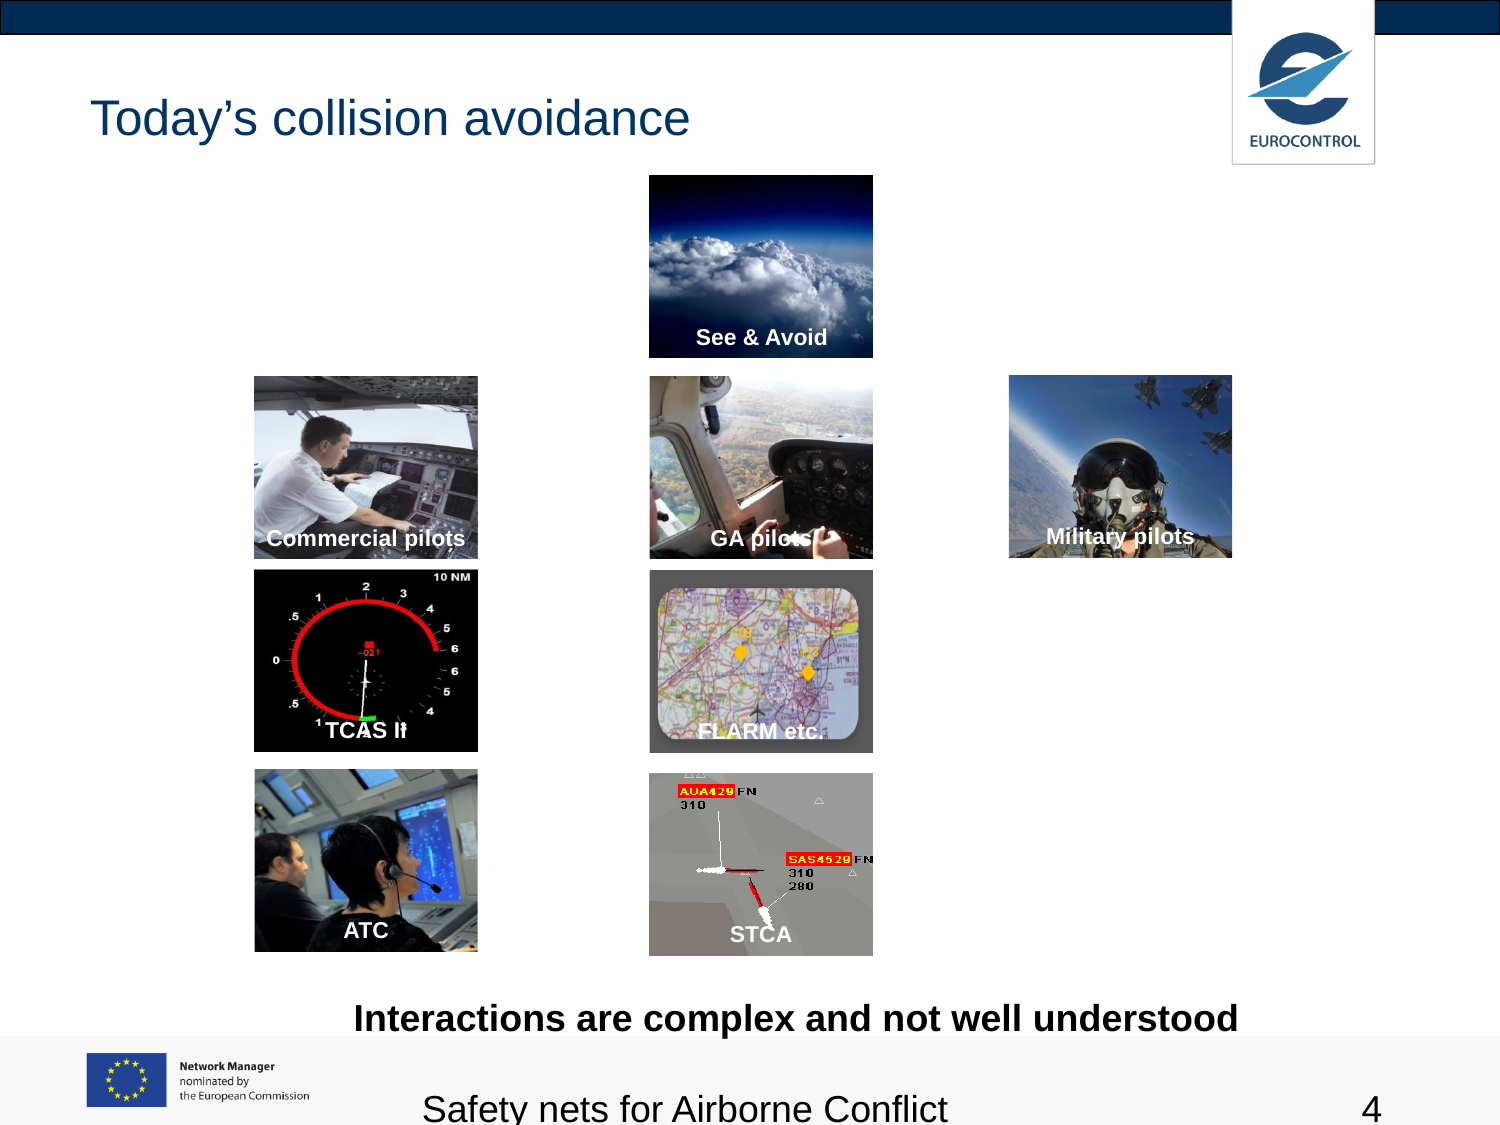

# Today’s collision avoidance
See & Avoid
Military pilots
Commercial pilots
GA pilots
TCAS II
FLARM etc.
ATC
STCA
Interactions are complex and not well understood
Safety nets for Airborne Conflict